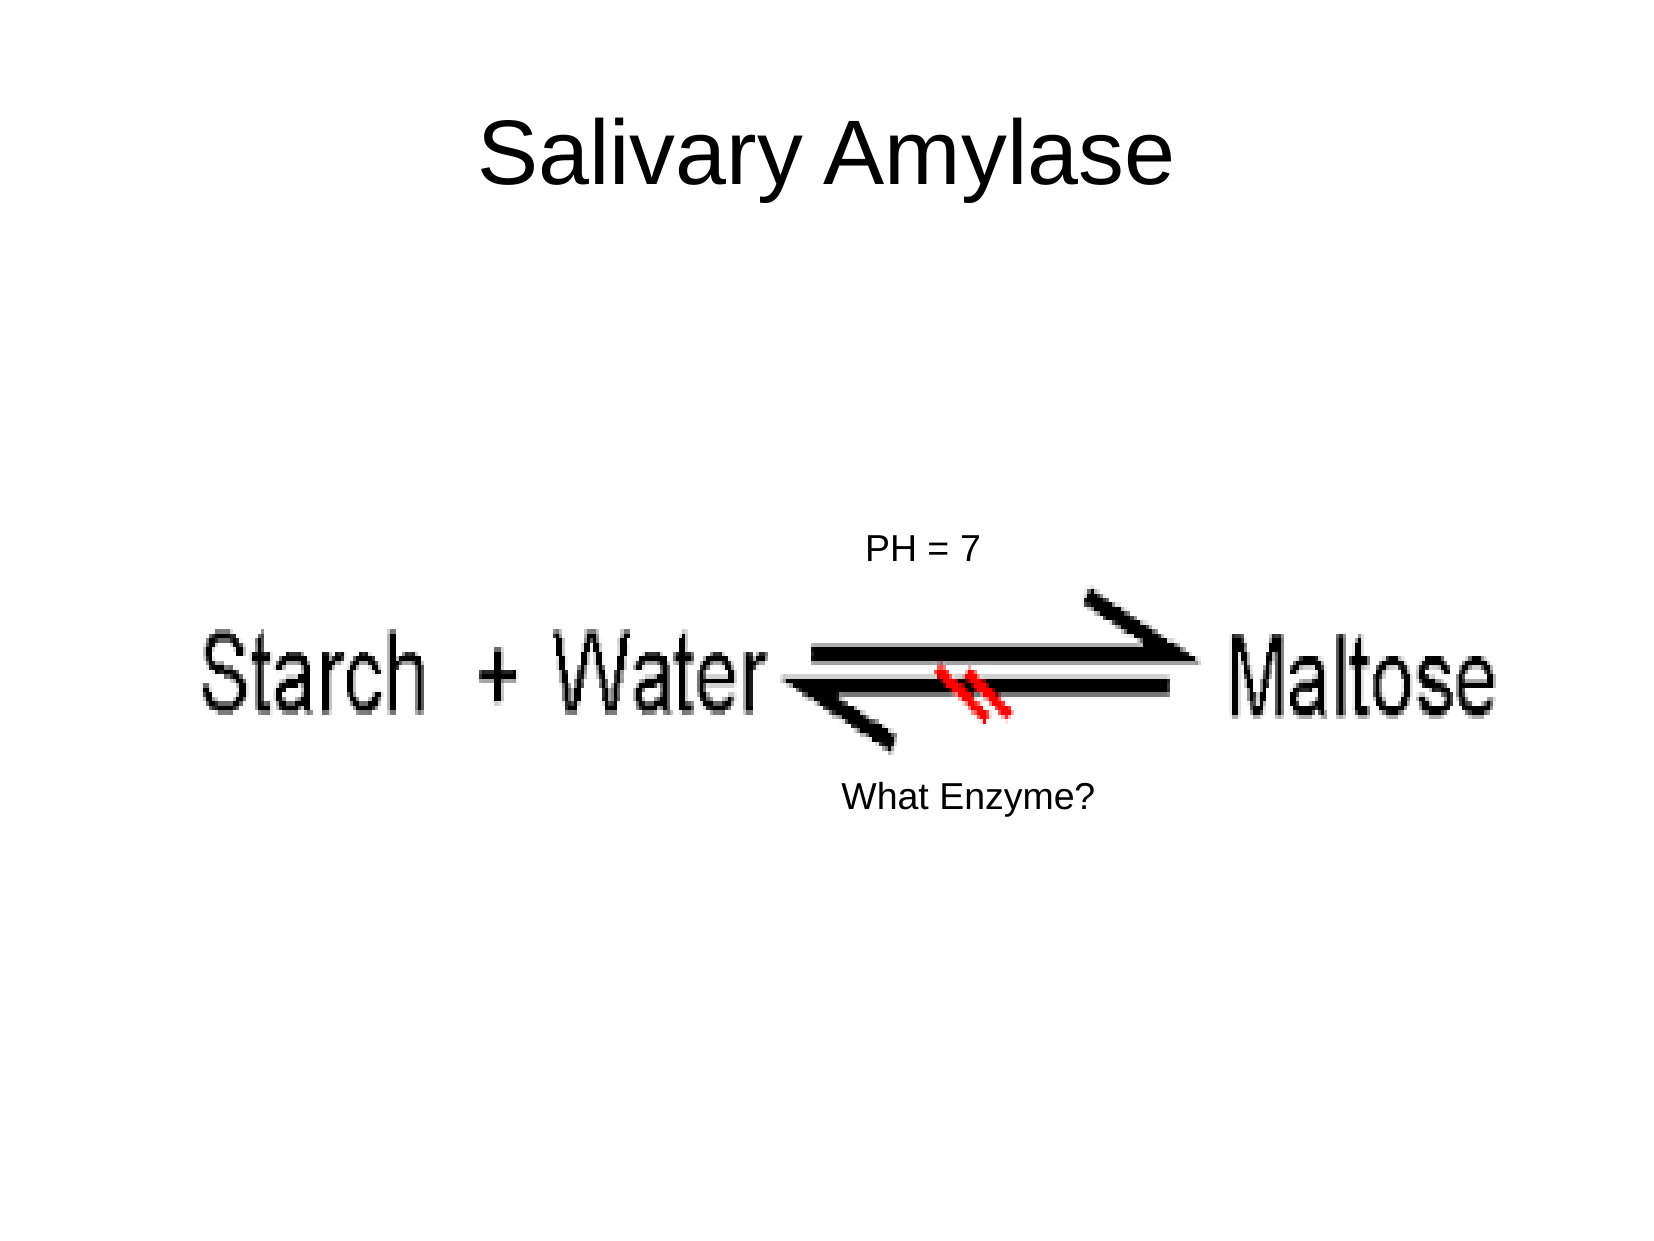

# Salivary Amylase
PH = 7
What Enzyme?